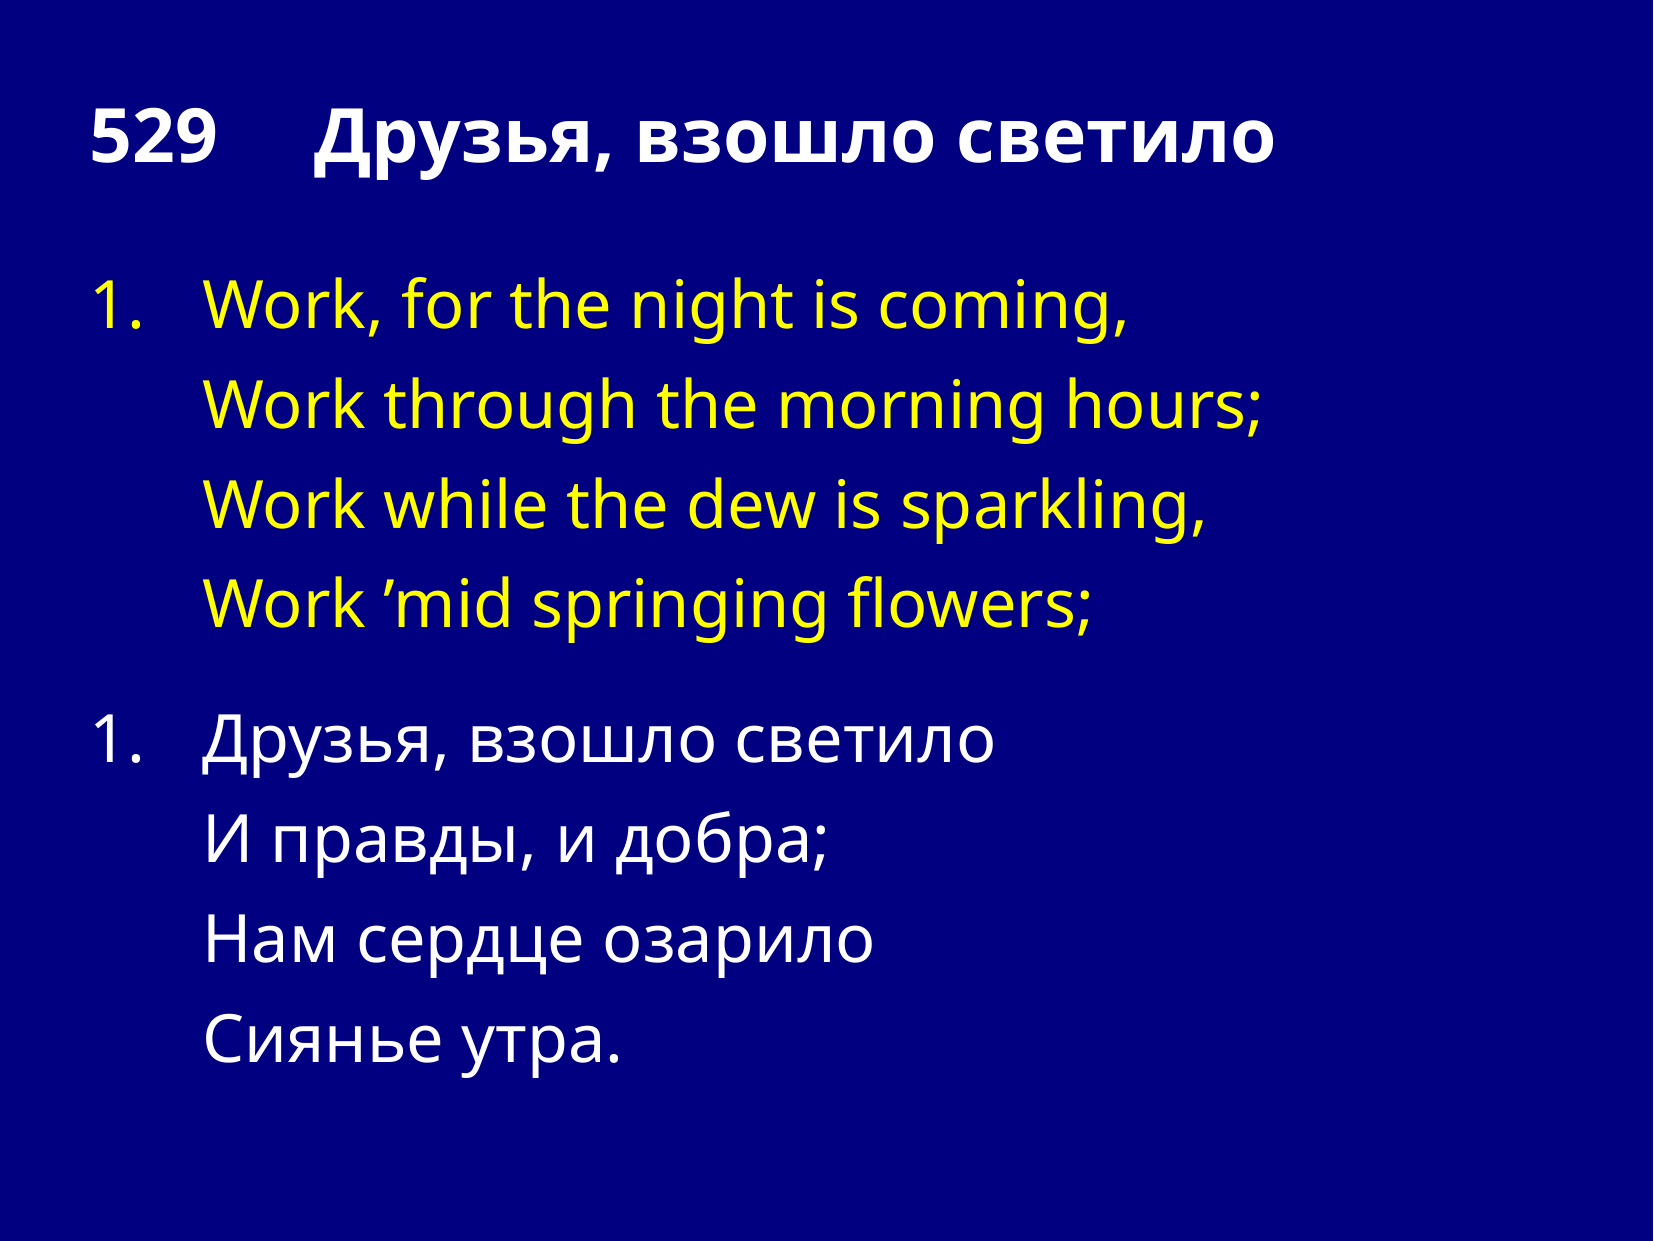

529	Друзья, взошло светило
1.	Work, for the night is coming,
	Work through the morning hours;
	Work while the dew is sparkling,
	Work ’mid springing flowers;
1.	Друзья, взошло светило
	И правды, и добра;
	Нам сердце озарило
	Сиянье утра.